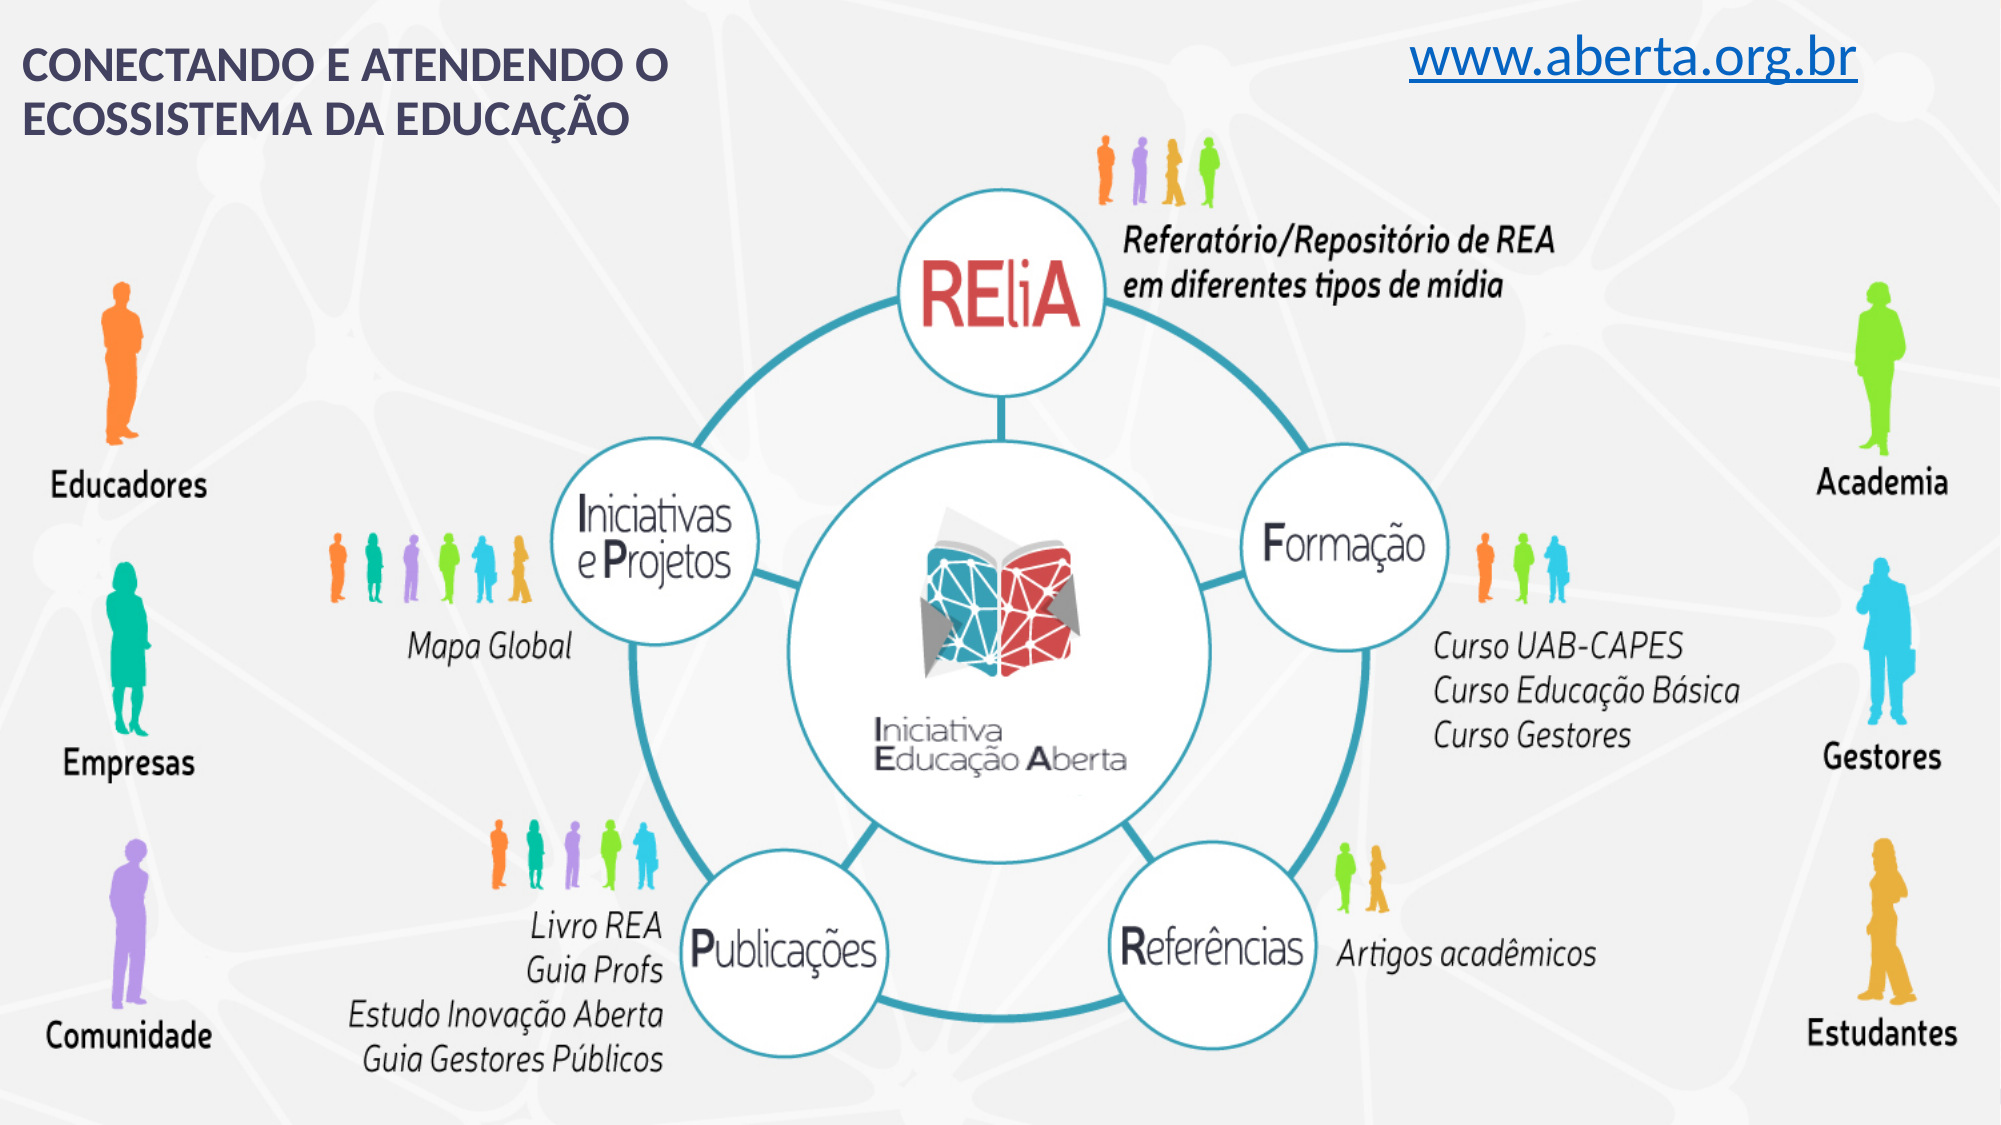

# CONECTANDO E ATENDENDO O ECOSSISTEMA DA EDUCAÇÃO
www.aberta.org.br